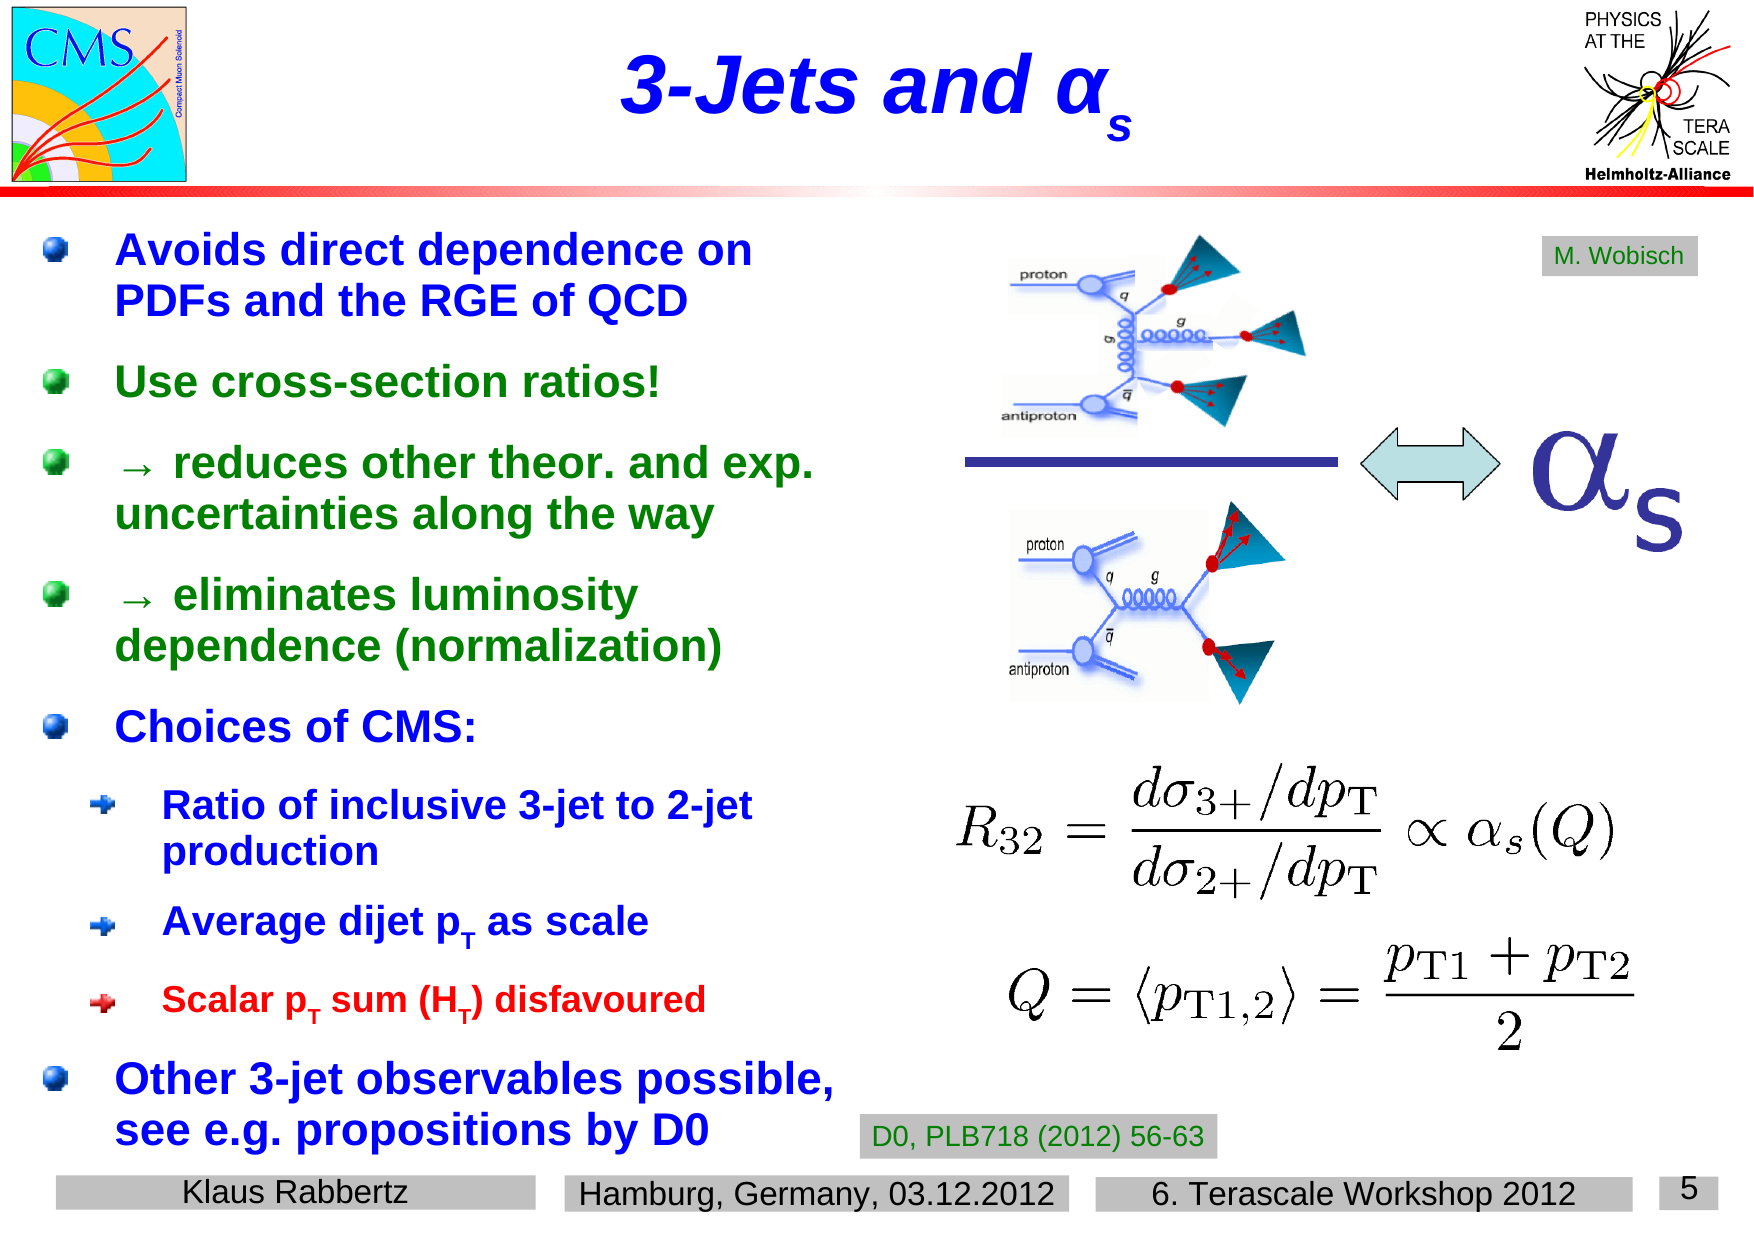

# 3-Jets and αs
Avoids direct dependence on PDFs and the RGE of QCD
Use cross-section ratios!
→ reduces other theor. and exp. uncertainties along the way
→ eliminates luminosity dependence (normalization)
Choices of CMS:
Ratio of inclusive 3-jet to 2-jet production
Average dijet pT as scale
Scalar pT sum (HT) disfavoured
Other 3-jet observables possible, see e.g. propositions by D0
M. Wobisch
D0, PLB718 (2012) 56-63